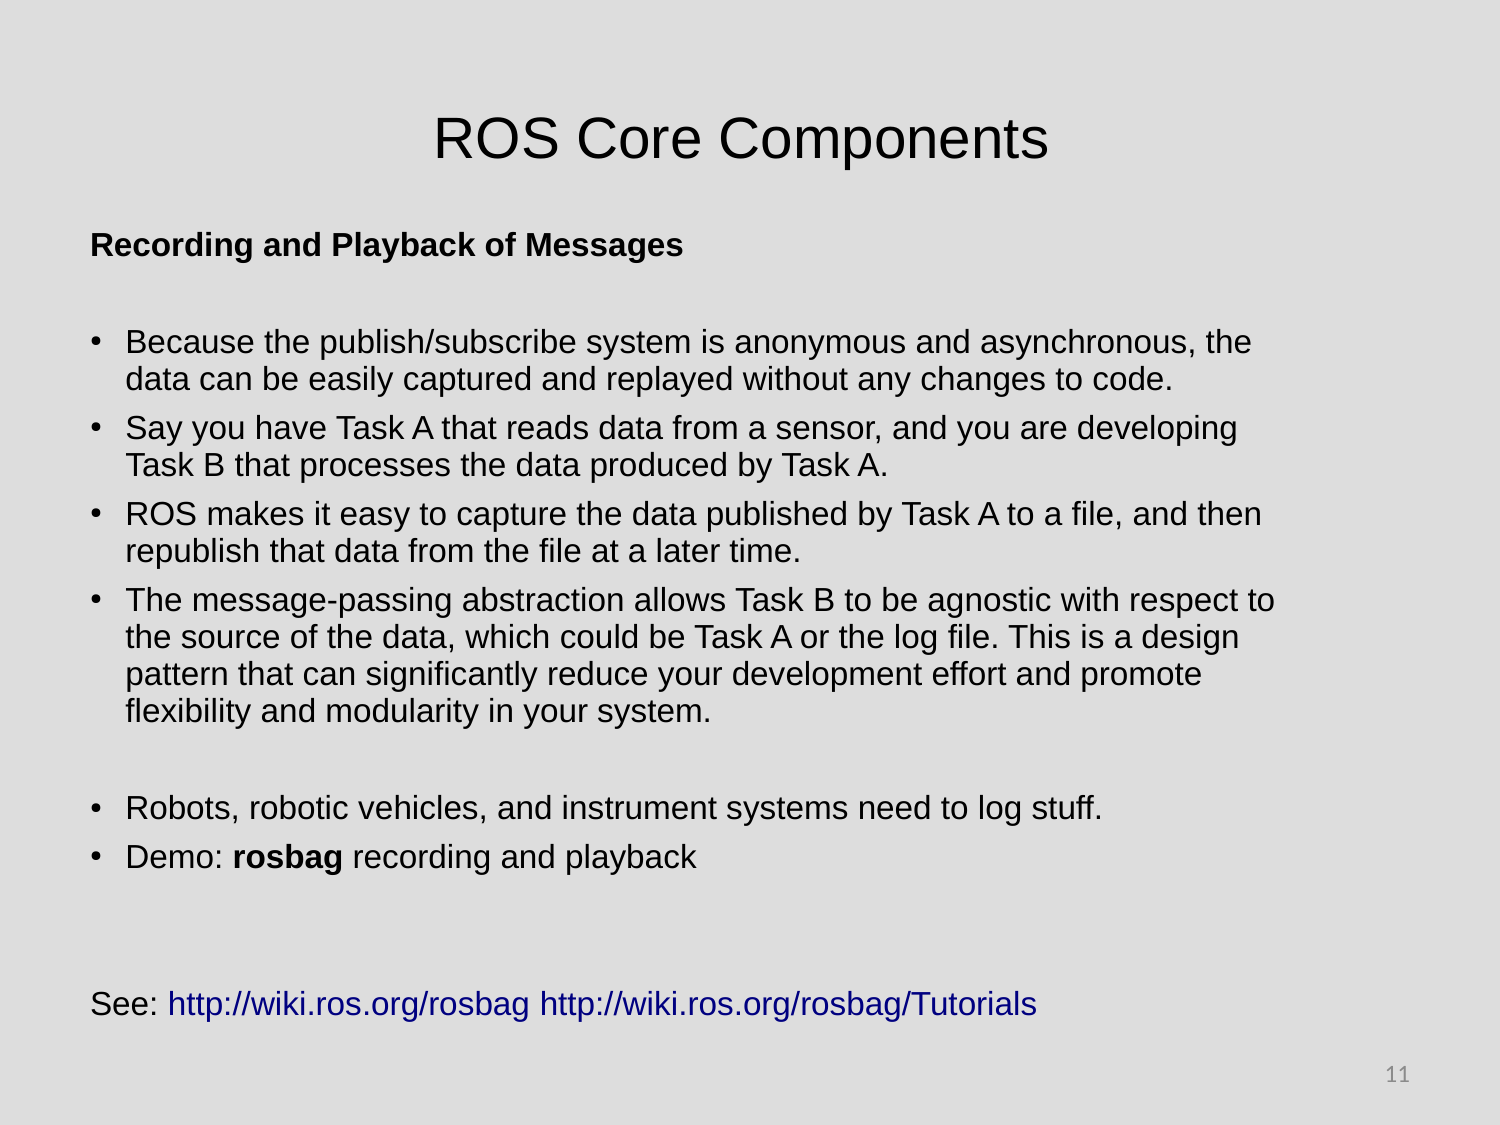

# ROS Core Components
Recording and Playback of Messages
Because the publish/subscribe system is anonymous and asynchronous, the data can be easily captured and replayed without any changes to code.
Say you have Task A that reads data from a sensor, and you are developing Task B that processes the data produced by Task A.
ROS makes it easy to capture the data published by Task A to a file, and then republish that data from the file at a later time.
The message-passing abstraction allows Task B to be agnostic with respect to the source of the data, which could be Task A or the log file. This is a design pattern that can significantly reduce your development effort and promote flexibility and modularity in your system.
Robots, robotic vehicles, and instrument systems need to log stuff.
Demo: rosbag recording and playback
See: http://wiki.ros.org/rosbag http://wiki.ros.org/rosbag/Tutorials
Oct 9, 2017
11